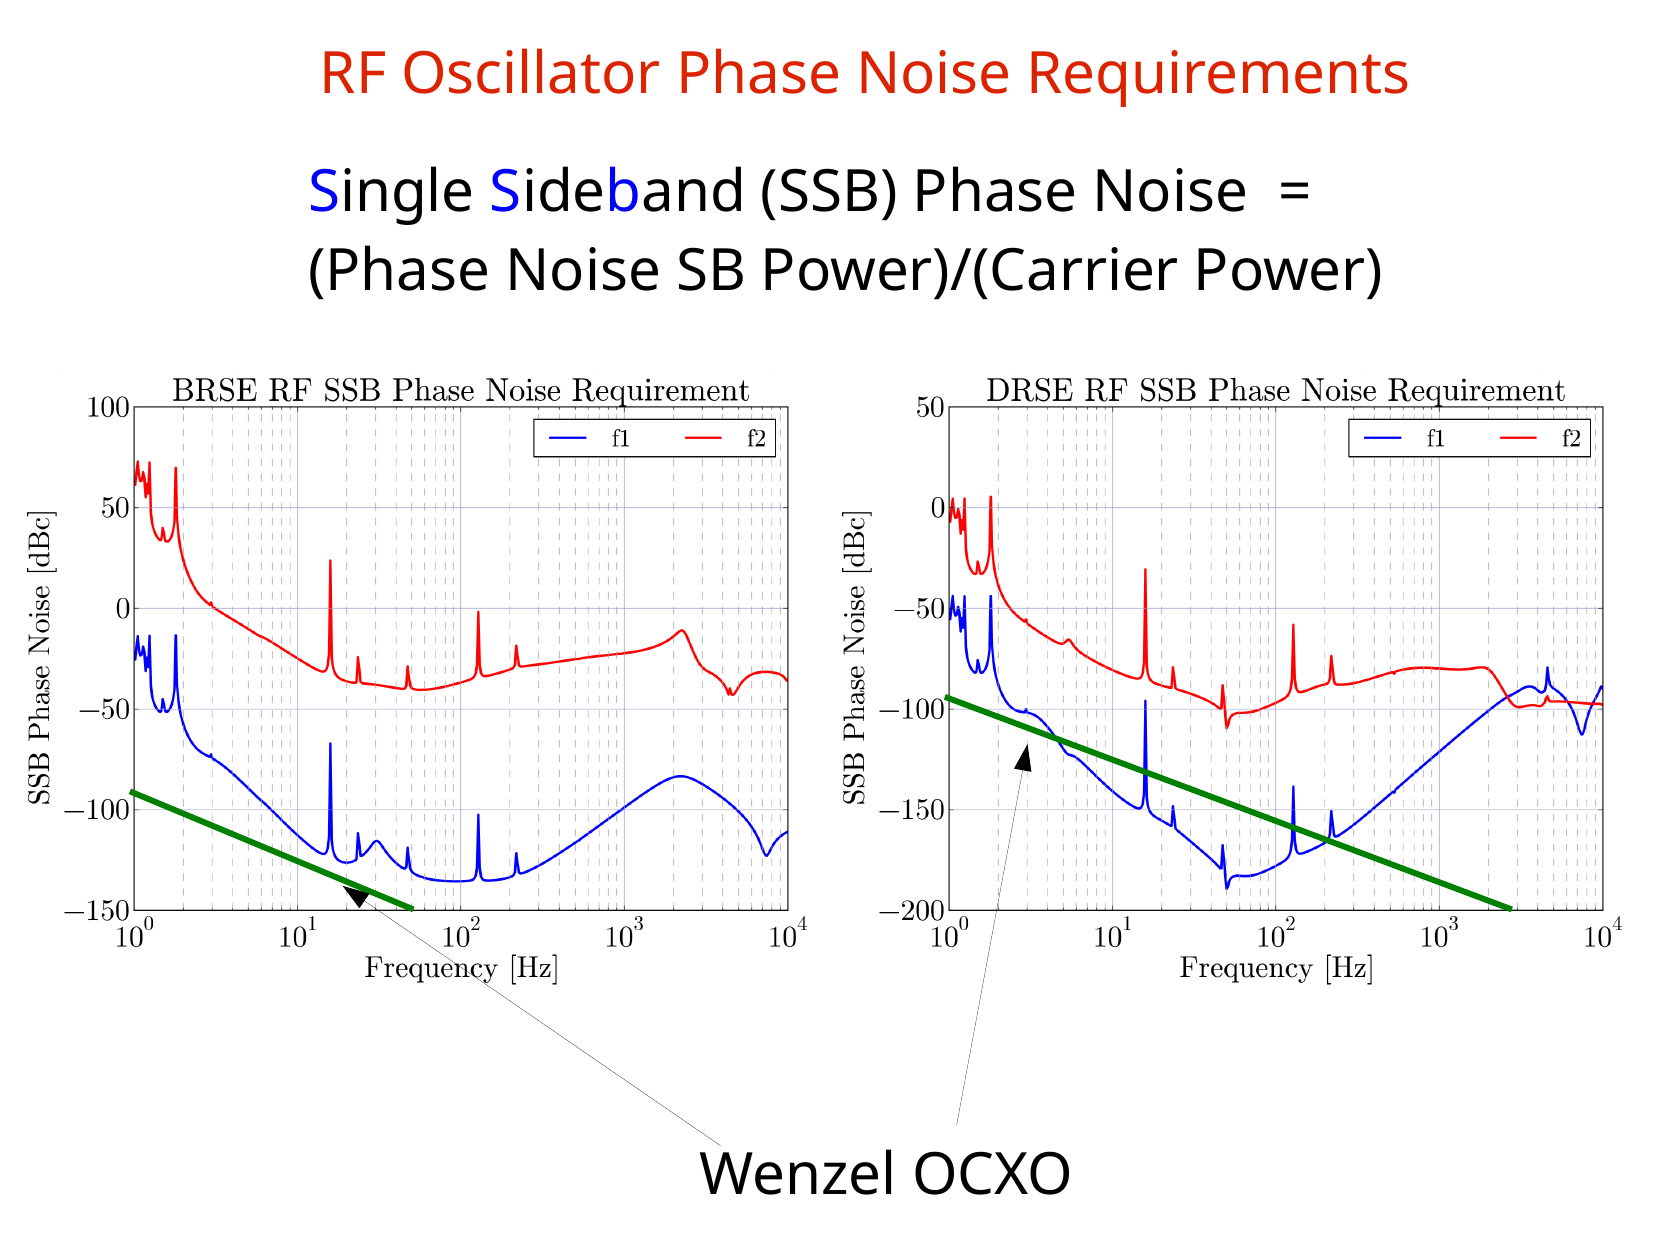

RF Oscillator Phase Noise Requirements
Single Sideband (SSB) Phase Noise =
(Phase Noise SB Power)/(Carrier Power)
Wenzel OCXO